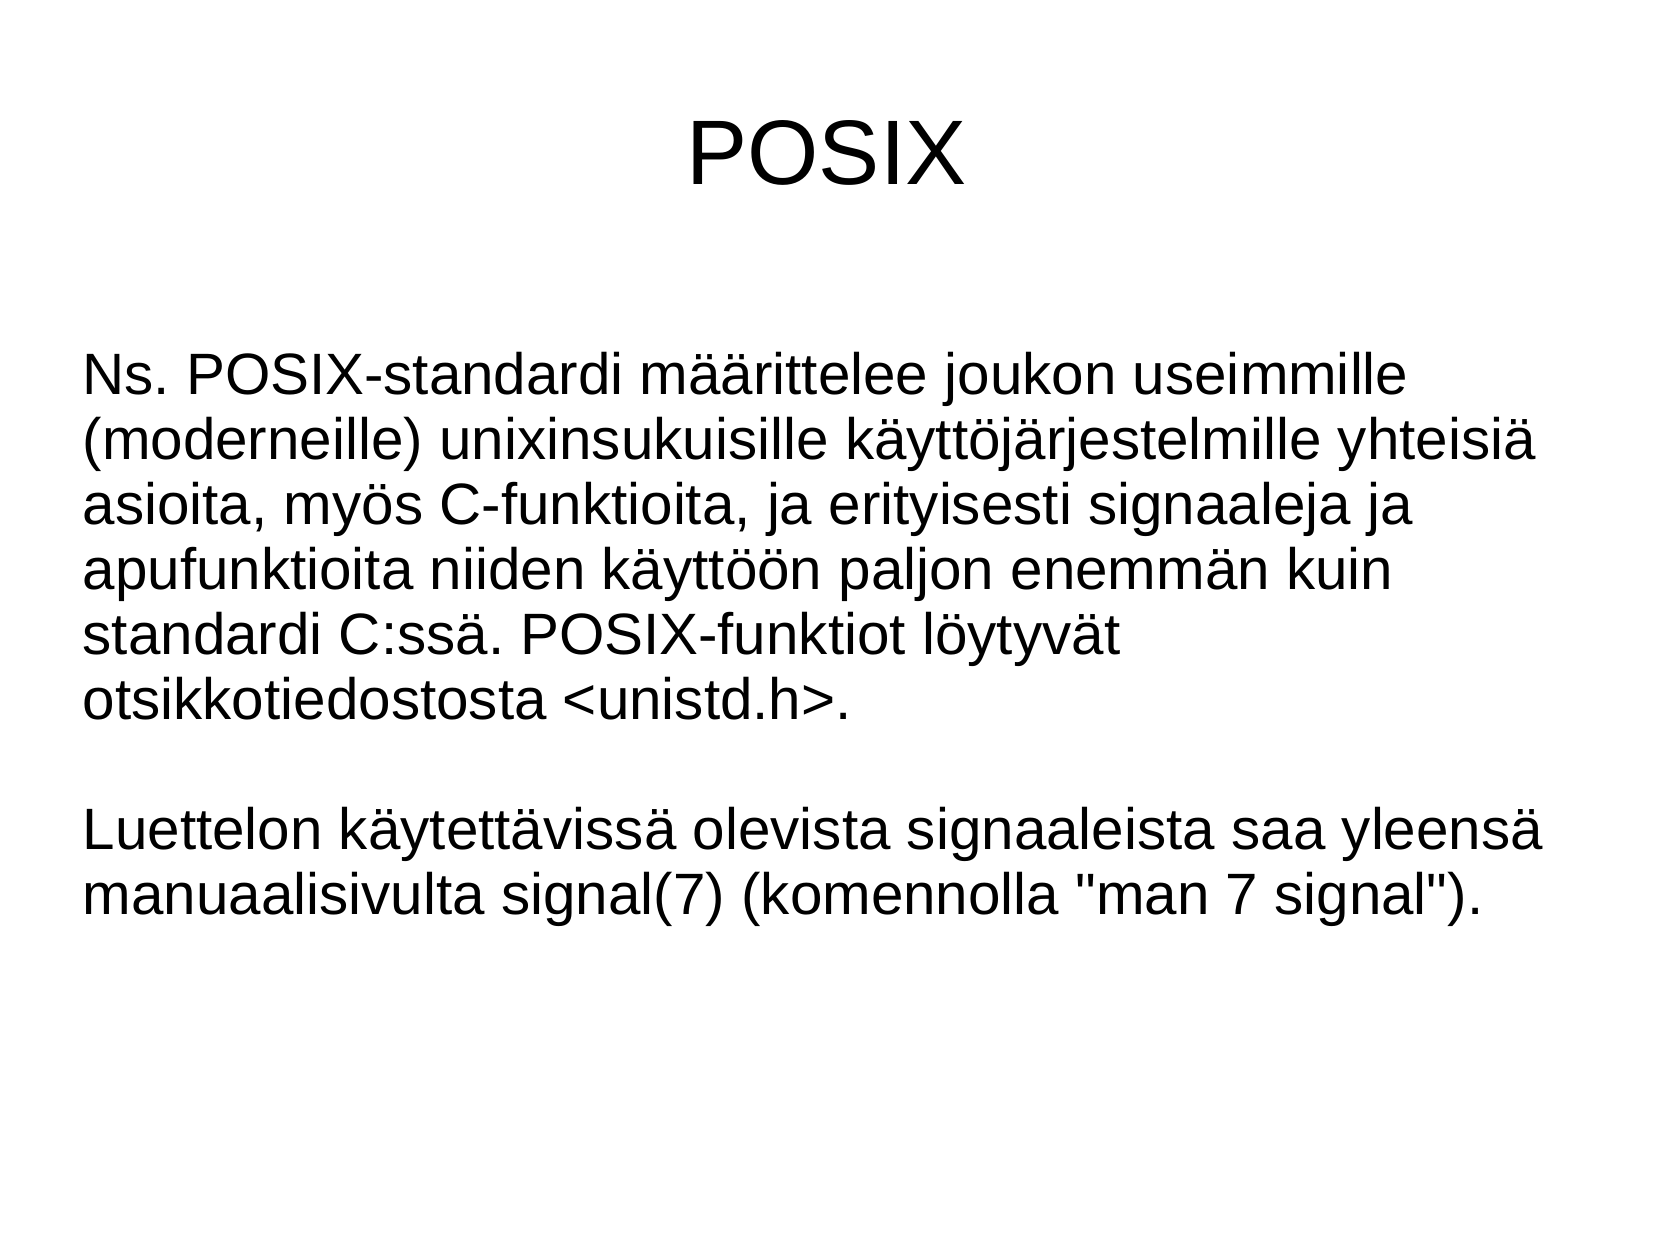

# POSIX
Ns. POSIX-standardi määrittelee joukon useimmille (moderneille) unixinsukuisille käyttöjärjestelmille yhteisiä asioita, myös C-funktioita, ja erityisesti signaaleja ja apufunktioita niiden käyttöön paljon enemmän kuin standardi C:ssä. POSIX-funktiot löytyvät otsikkotiedostosta <unistd.h>.
Luettelon käytettävissä olevista signaaleista saa yleensä manuaalisivulta signal(7) (komennolla "man 7 signal").